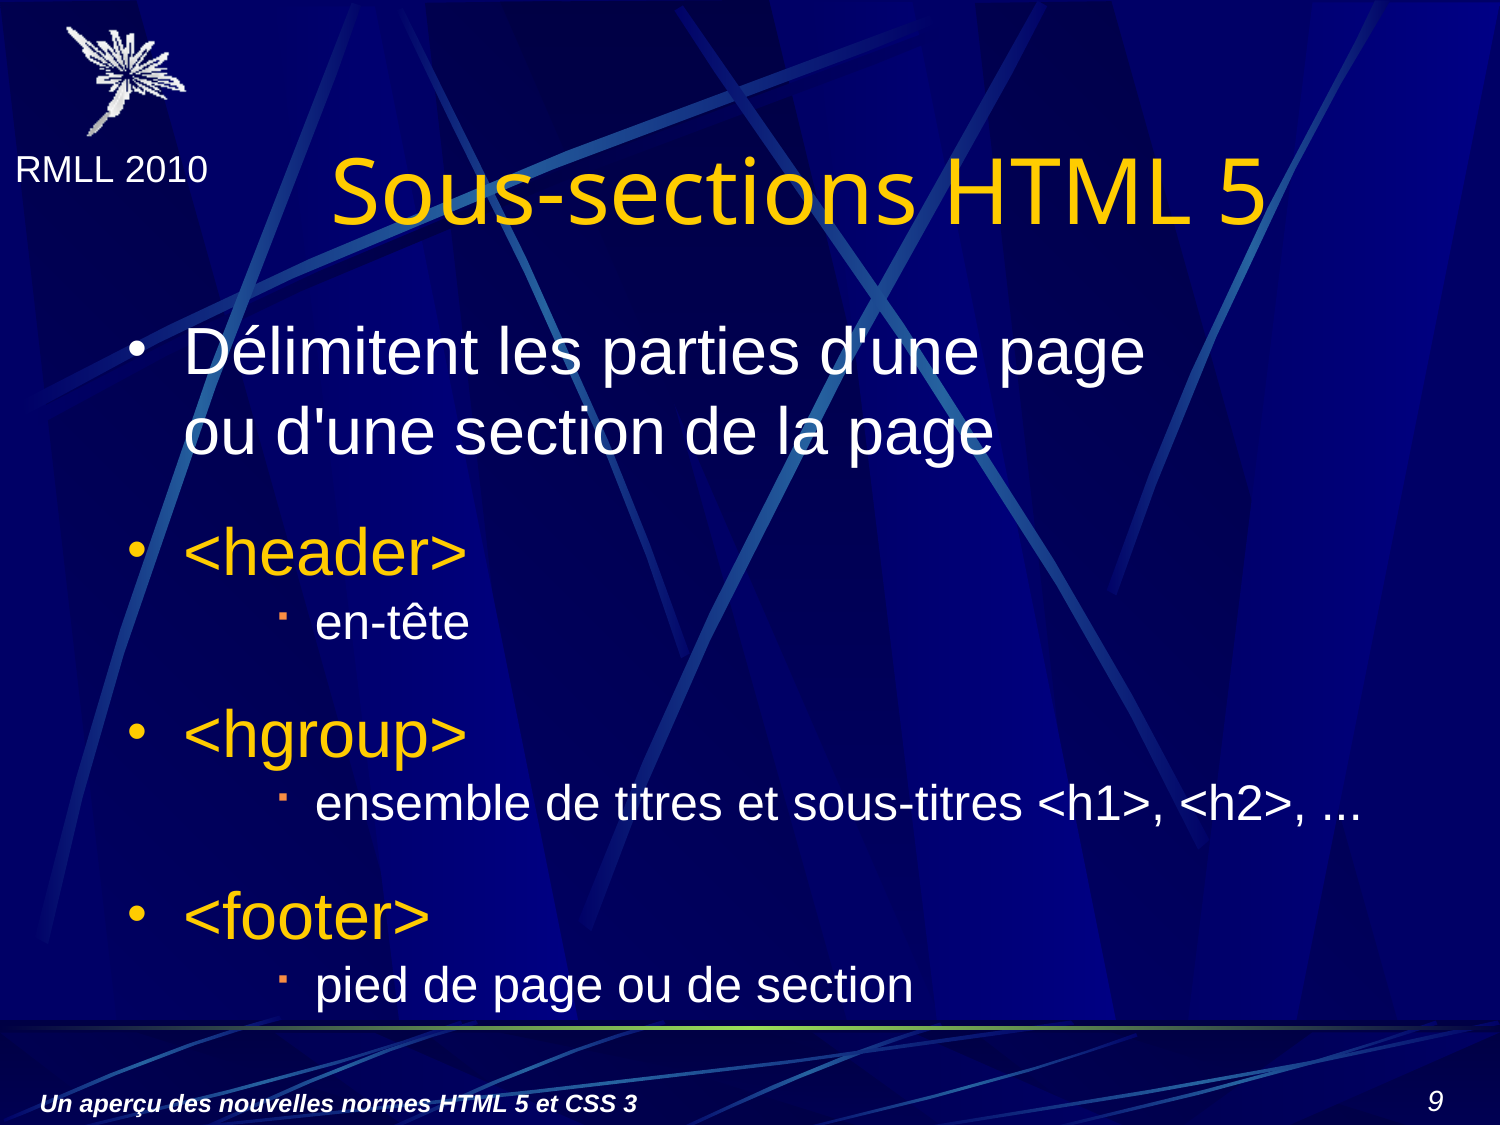

# Sous-sections HTML 5
Délimitent les parties d'une page
ou d'une section de la page
<header>
en-tête
<hgroup>
ensemble de titres et sous-titres <h1>, <h2>, ...
pied de page ou de section